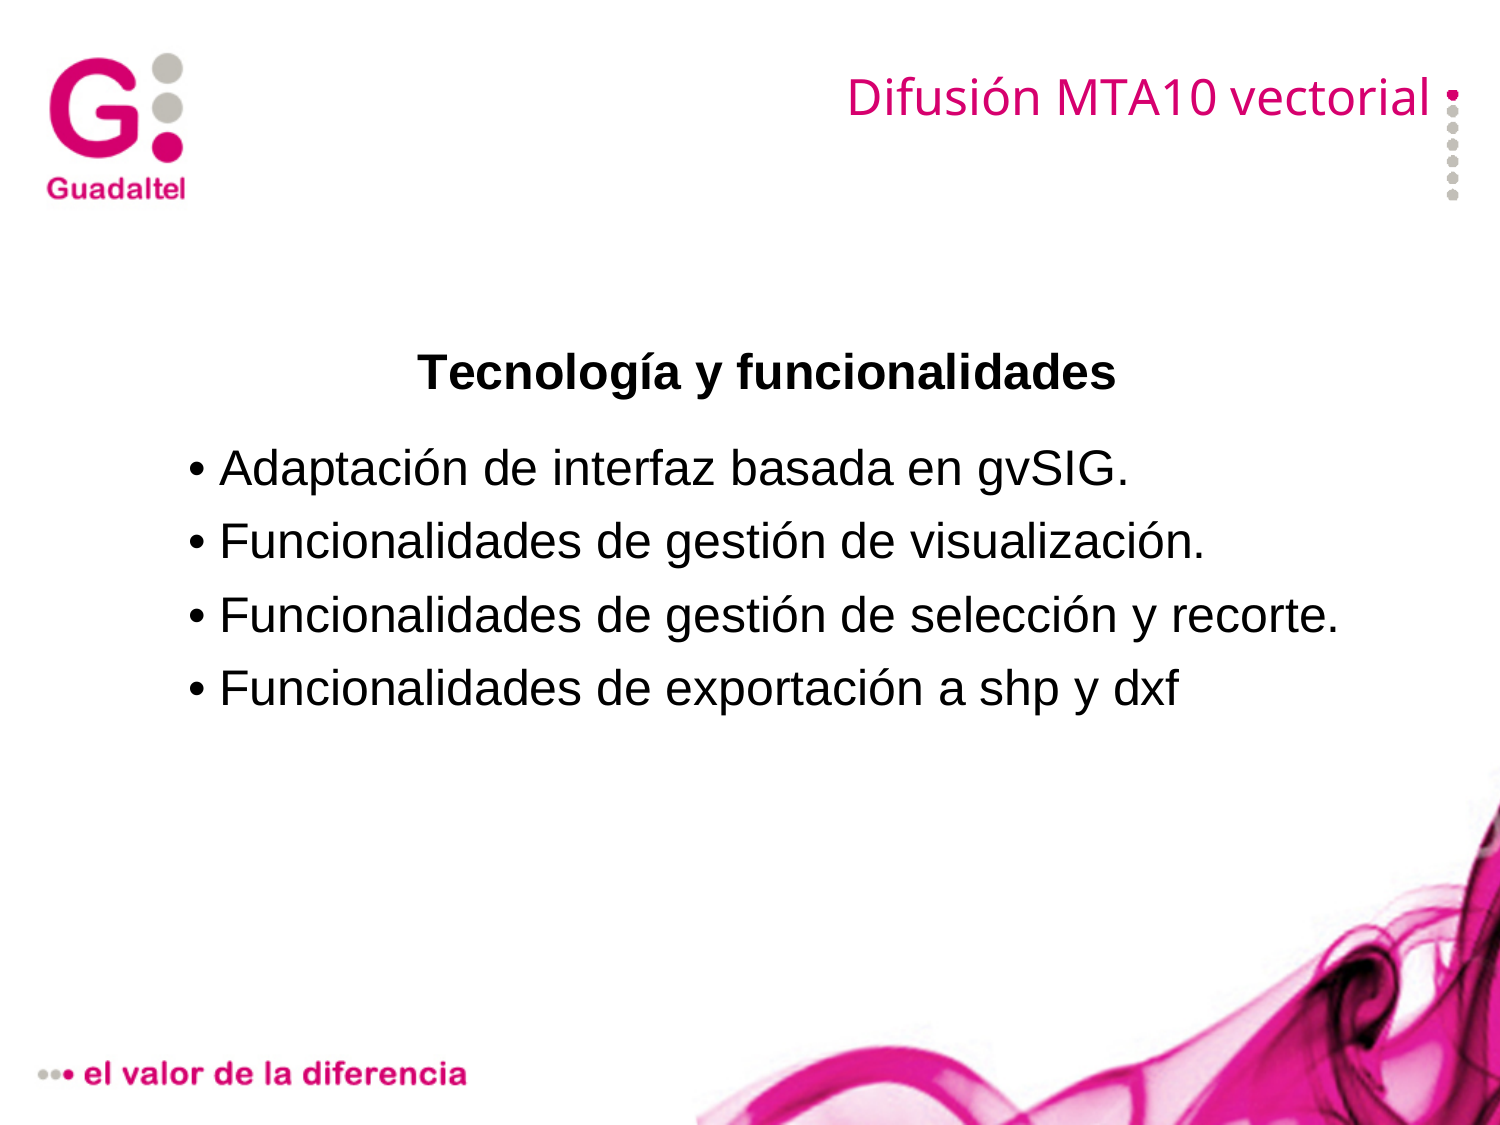

Difusión MTA10 vectorial
Tecnología y funcionalidades
 Adaptación de interfaz basada en gvSIG.
 Funcionalidades de gestión de visualización.
 Funcionalidades de gestión de selección y recorte.
 Funcionalidades de exportación a shp y dxf